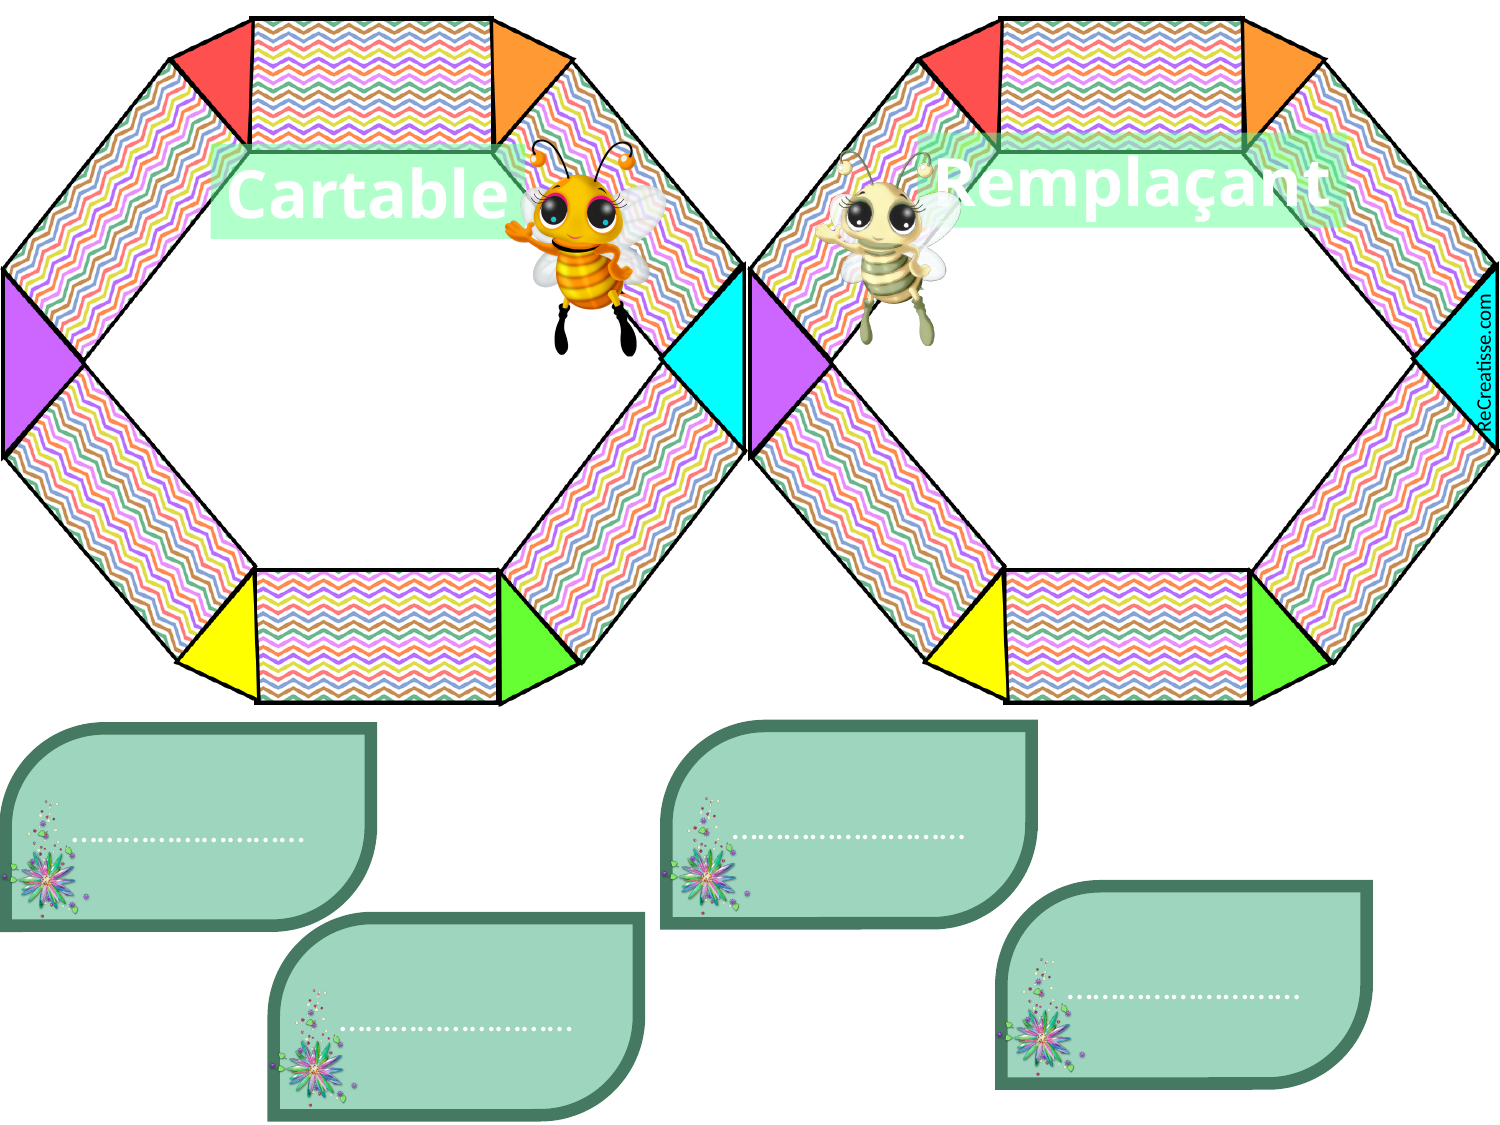

Remplaçant
Cartable
ReCreatisse.com
………………………
………………………
………………………
………………………